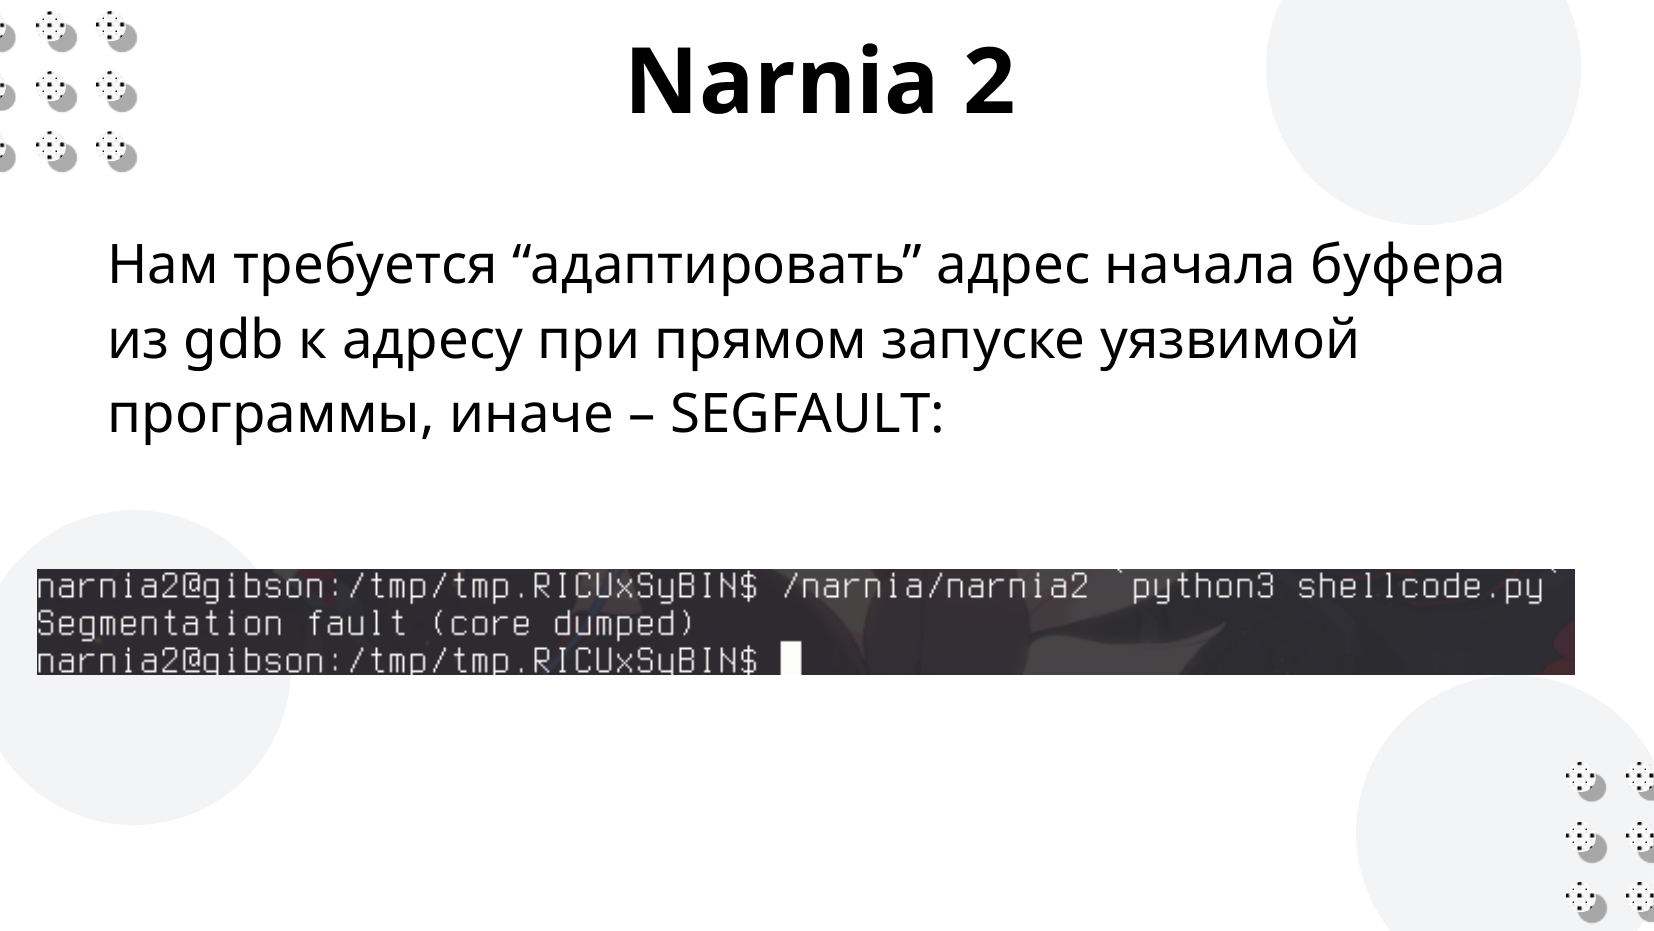

# Narnia 2
Нам требуется “адаптировать” адрес начала буфера из gdb к адресу при прямом запуске уязвимой программы, иначе – SEGFAULT: